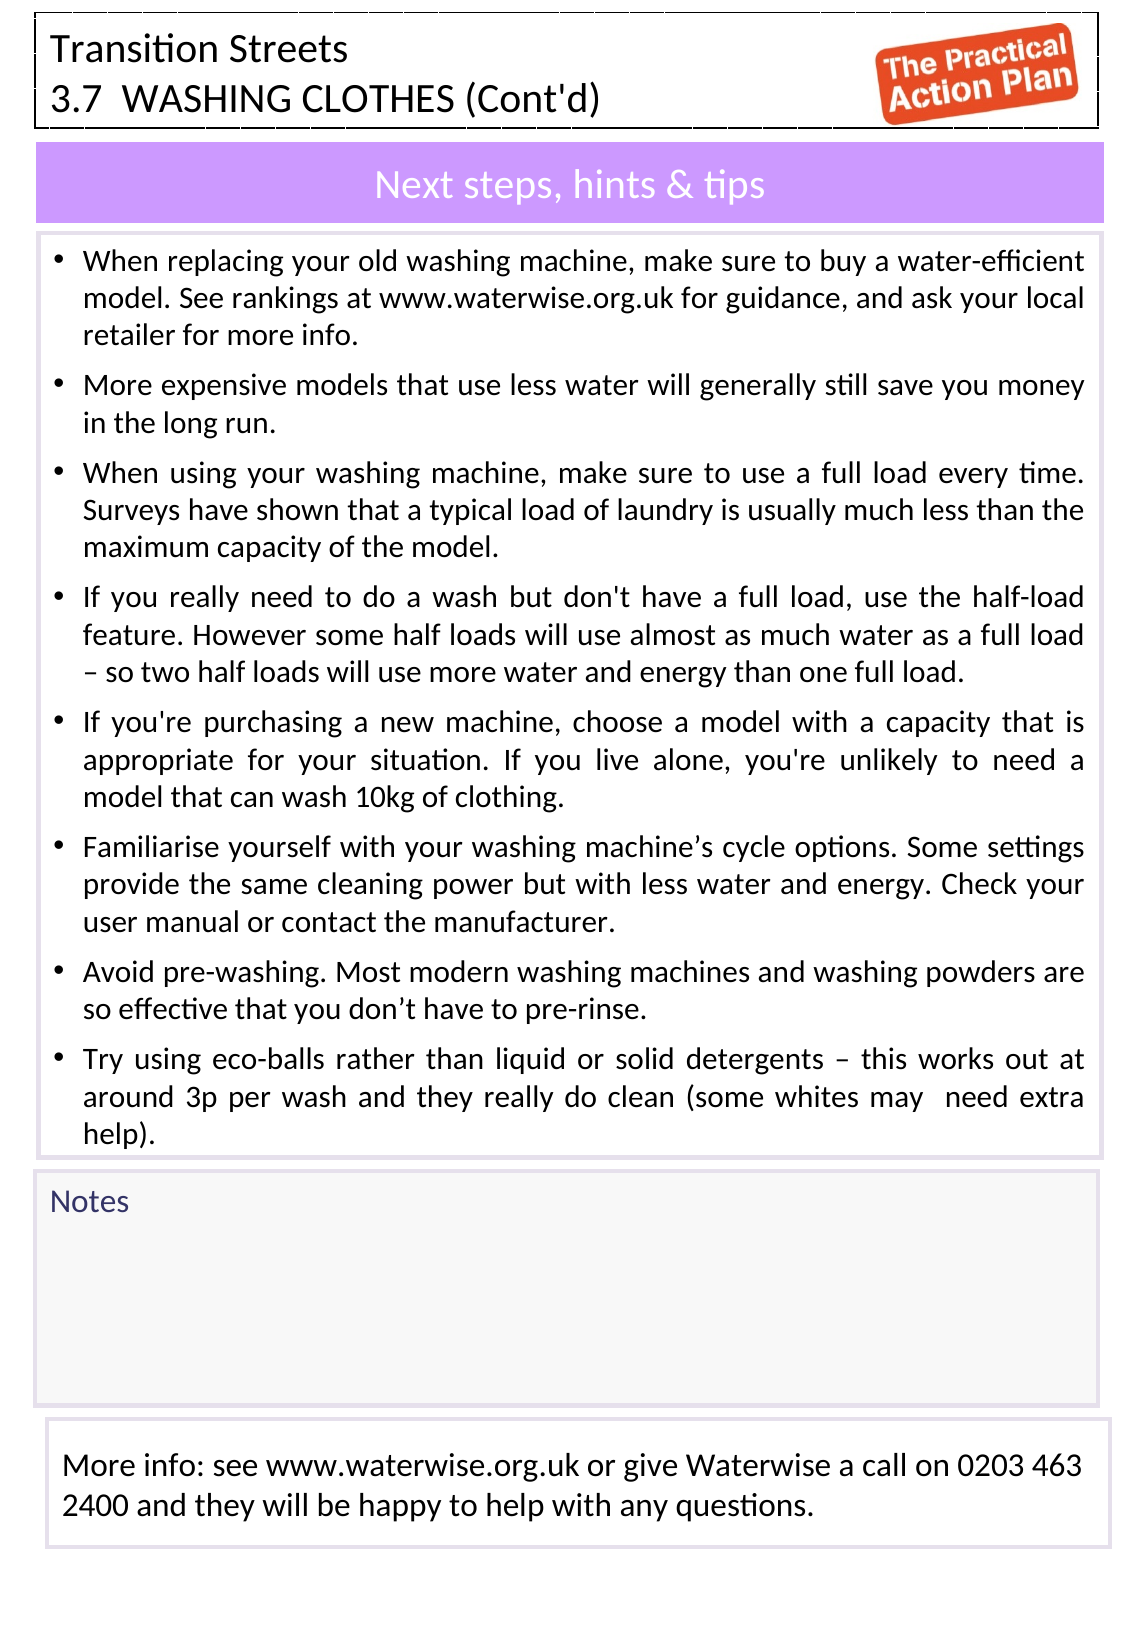

Transition Streets
3.7 WASHING CLOTHES (Cont'd)
Next steps, hints & tips
When replacing your old washing machine, make sure to buy a water-efficient model. See rankings at www.waterwise.org.uk for guidance, and ask your local retailer for more info.
More expensive models that use less water will generally still save you money in the long run.
When using your washing machine, make sure to use a full load every time. Surveys have shown that a typical load of laundry is usually much less than the maximum capacity of the model.
If you really need to do a wash but don't have a full load, use the half-load feature. However some half loads will use almost as much water as a full load – so two half loads will use more water and energy than one full load.
If you're purchasing a new machine, choose a model with a capacity that is appropriate for your situation. If you live alone, you're unlikely to need a model that can wash 10kg of clothing.
Familiarise yourself with your washing machine’s cycle options. Some settings provide the same cleaning power but with less water and energy. Check your user manual or contact the manufacturer.
Avoid pre-washing. Most modern washing machines and washing powders are so effective that you don’t have to pre-rinse.
Try using eco-balls rather than liquid or solid detergents – this works out at around 3p per wash and they really do clean (some whites may need extra help).
Notes
More info: see www.waterwise.org.uk or give Waterwise a call on 0203 463 2400 and they will be happy to help with any questions.